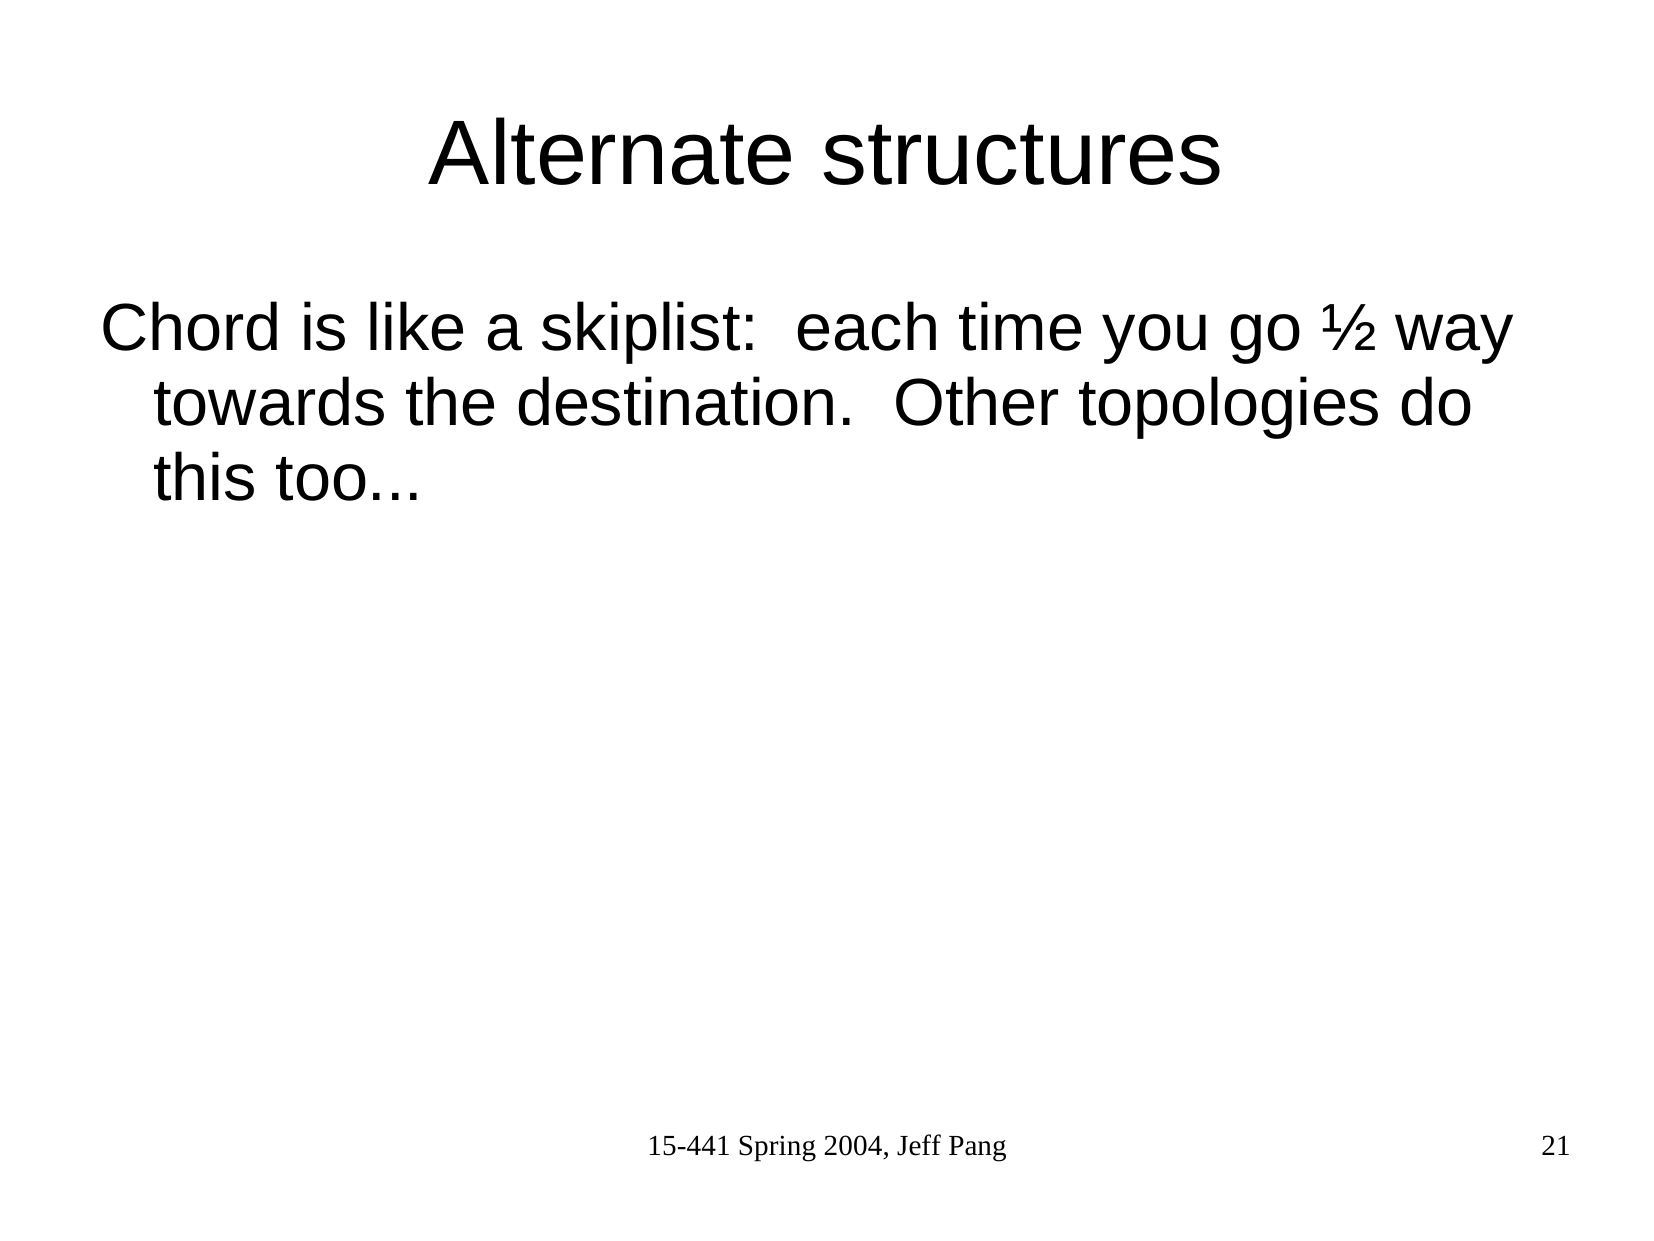

# Alternate structures
Chord is like a skiplist: each time you go ½ way towards the destination. Other topologies do this too...
15-441 Spring 2004, Jeff Pang
21